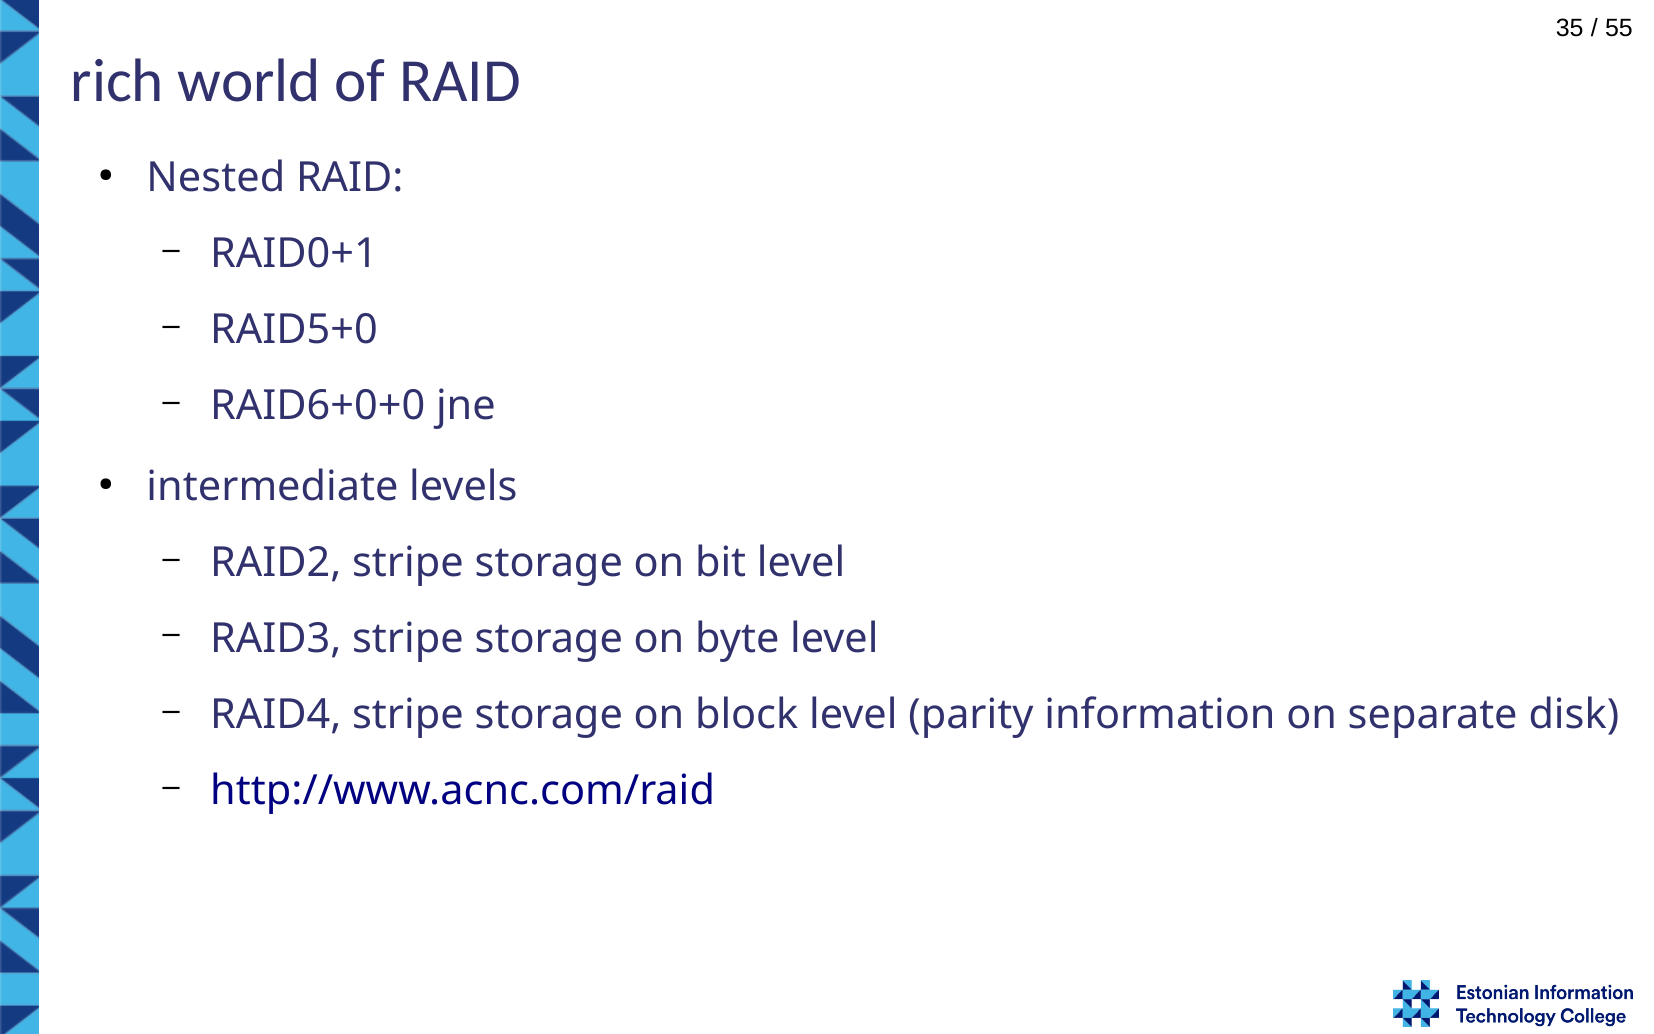

# rich world of RAID
Nested RAID:
RAID0+1
RAID5+0
RAID6+0+0 jne
intermediate levels
RAID2, stripe storage on bit level
RAID3, stripe storage on byte level
RAID4, stripe storage on block level (parity information on separate disk)
http://www.acnc.com/raid